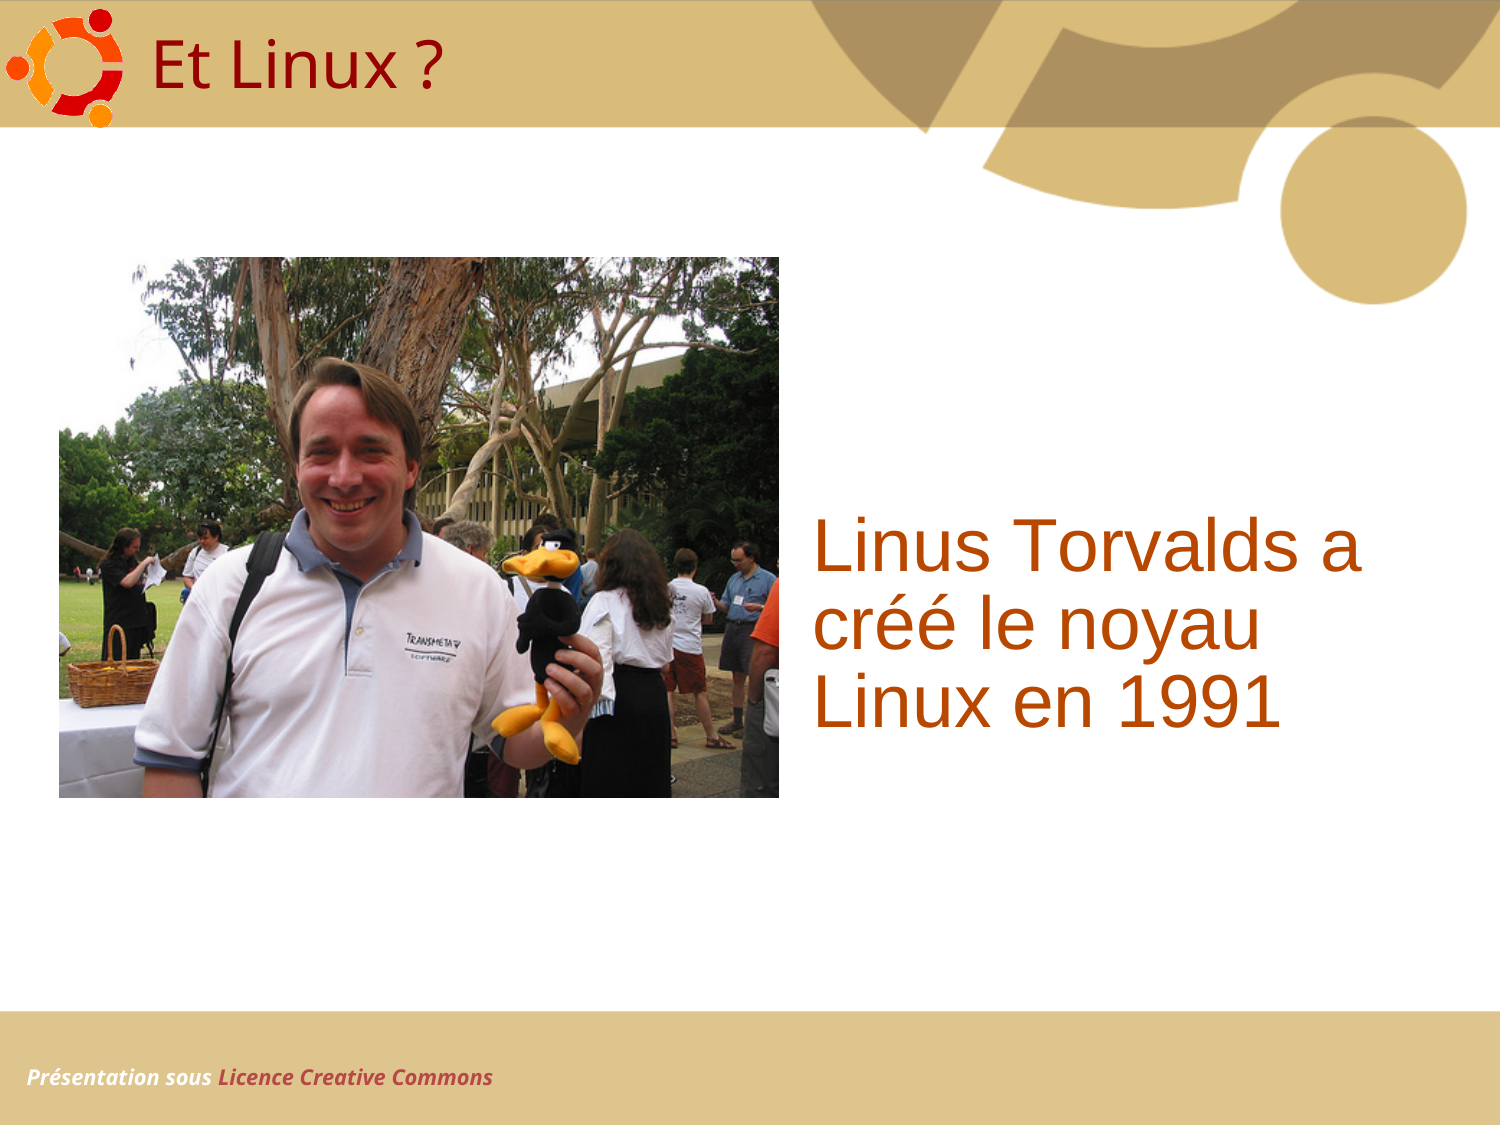

# Et Linux ?
Linus Torvalds a créé le noyau Linux en 1991